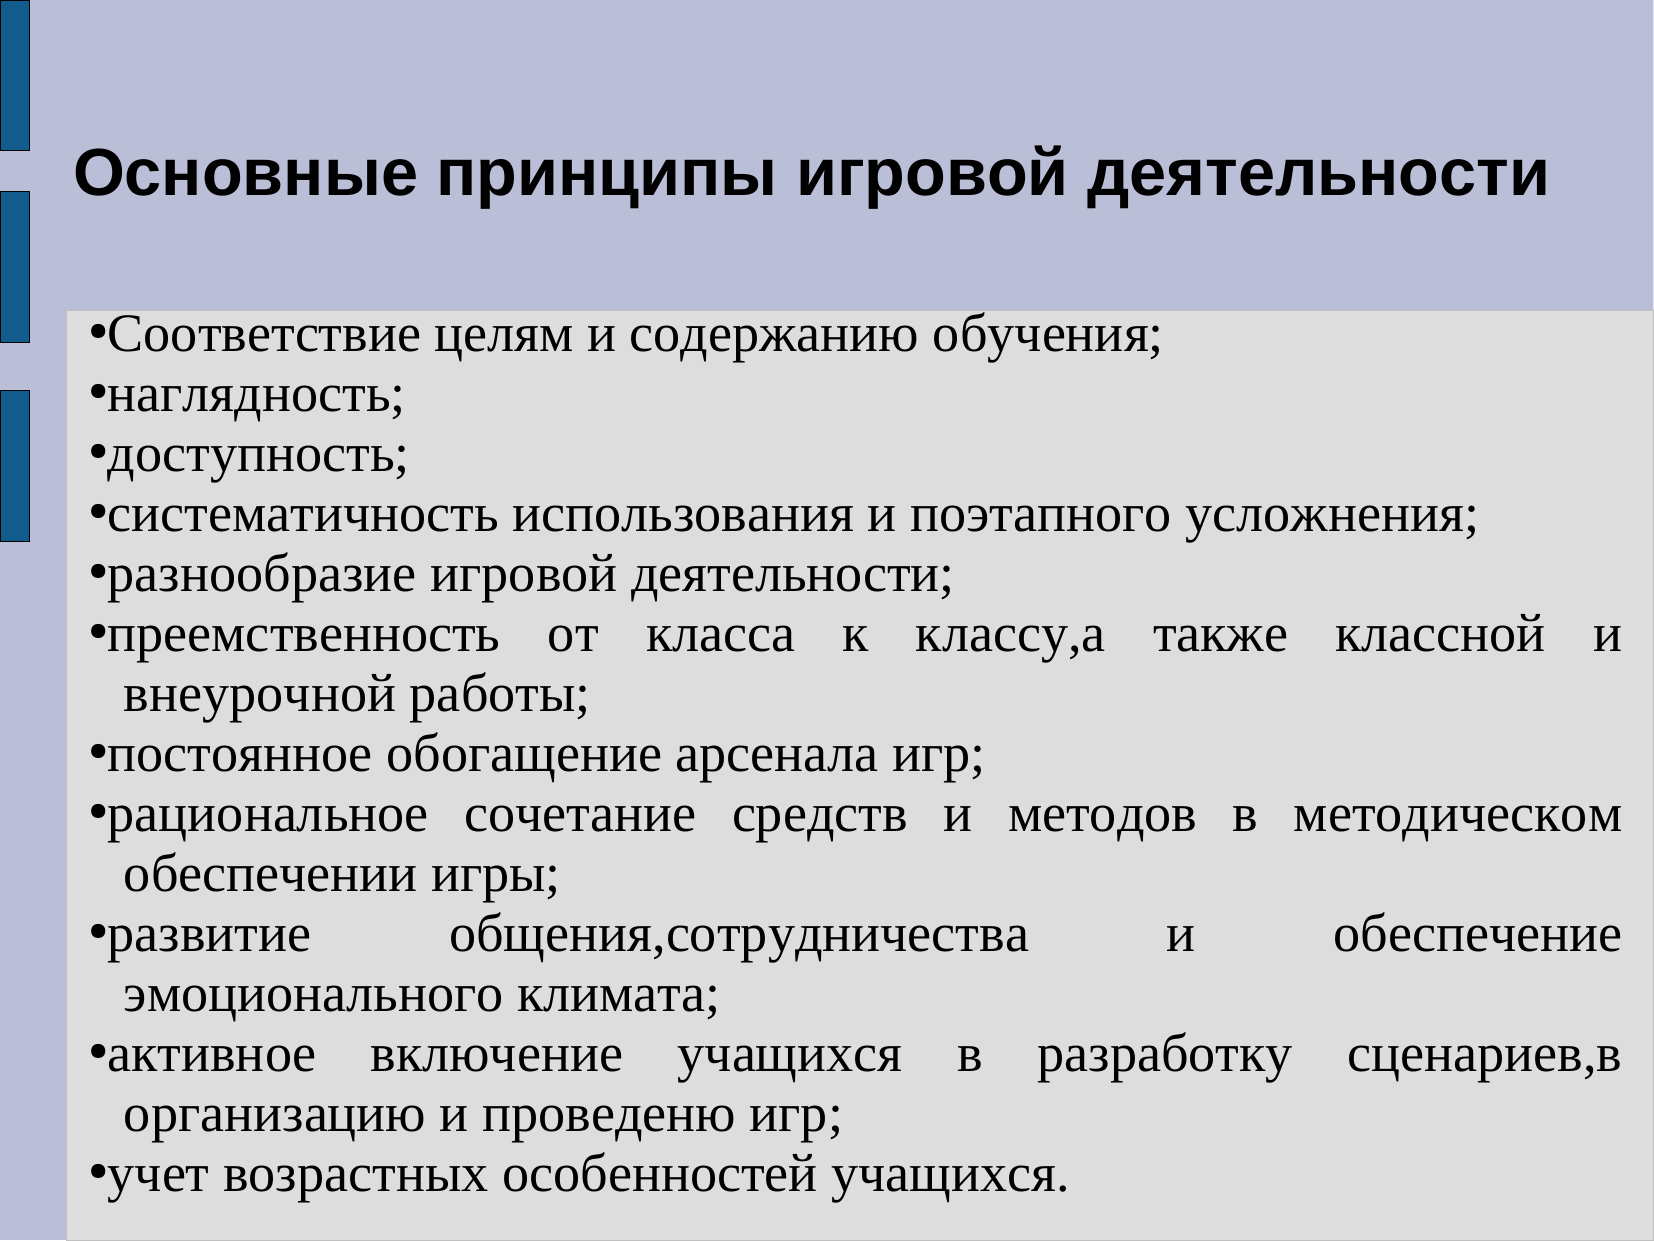

# Основные принципы игровой деятельности
Соответствие целям и содержанию обучения;
наглядность;
доступность;
систематичность использования и поэтапного усложнения;
разнообразие игровой деятельности;
преемственность от класса к классу,а также классной и внеурочной работы;
постоянное обогащение арсенала игр;
рациональное сочетание средств и методов в методическом обеспечении игры;
развитие общения,сотрудничества и обеспечение эмоционального климата;
активное включение учащихся в разработку сценариев,в организацию и проведеню игр;
учет возрастных особенностей учащихся.